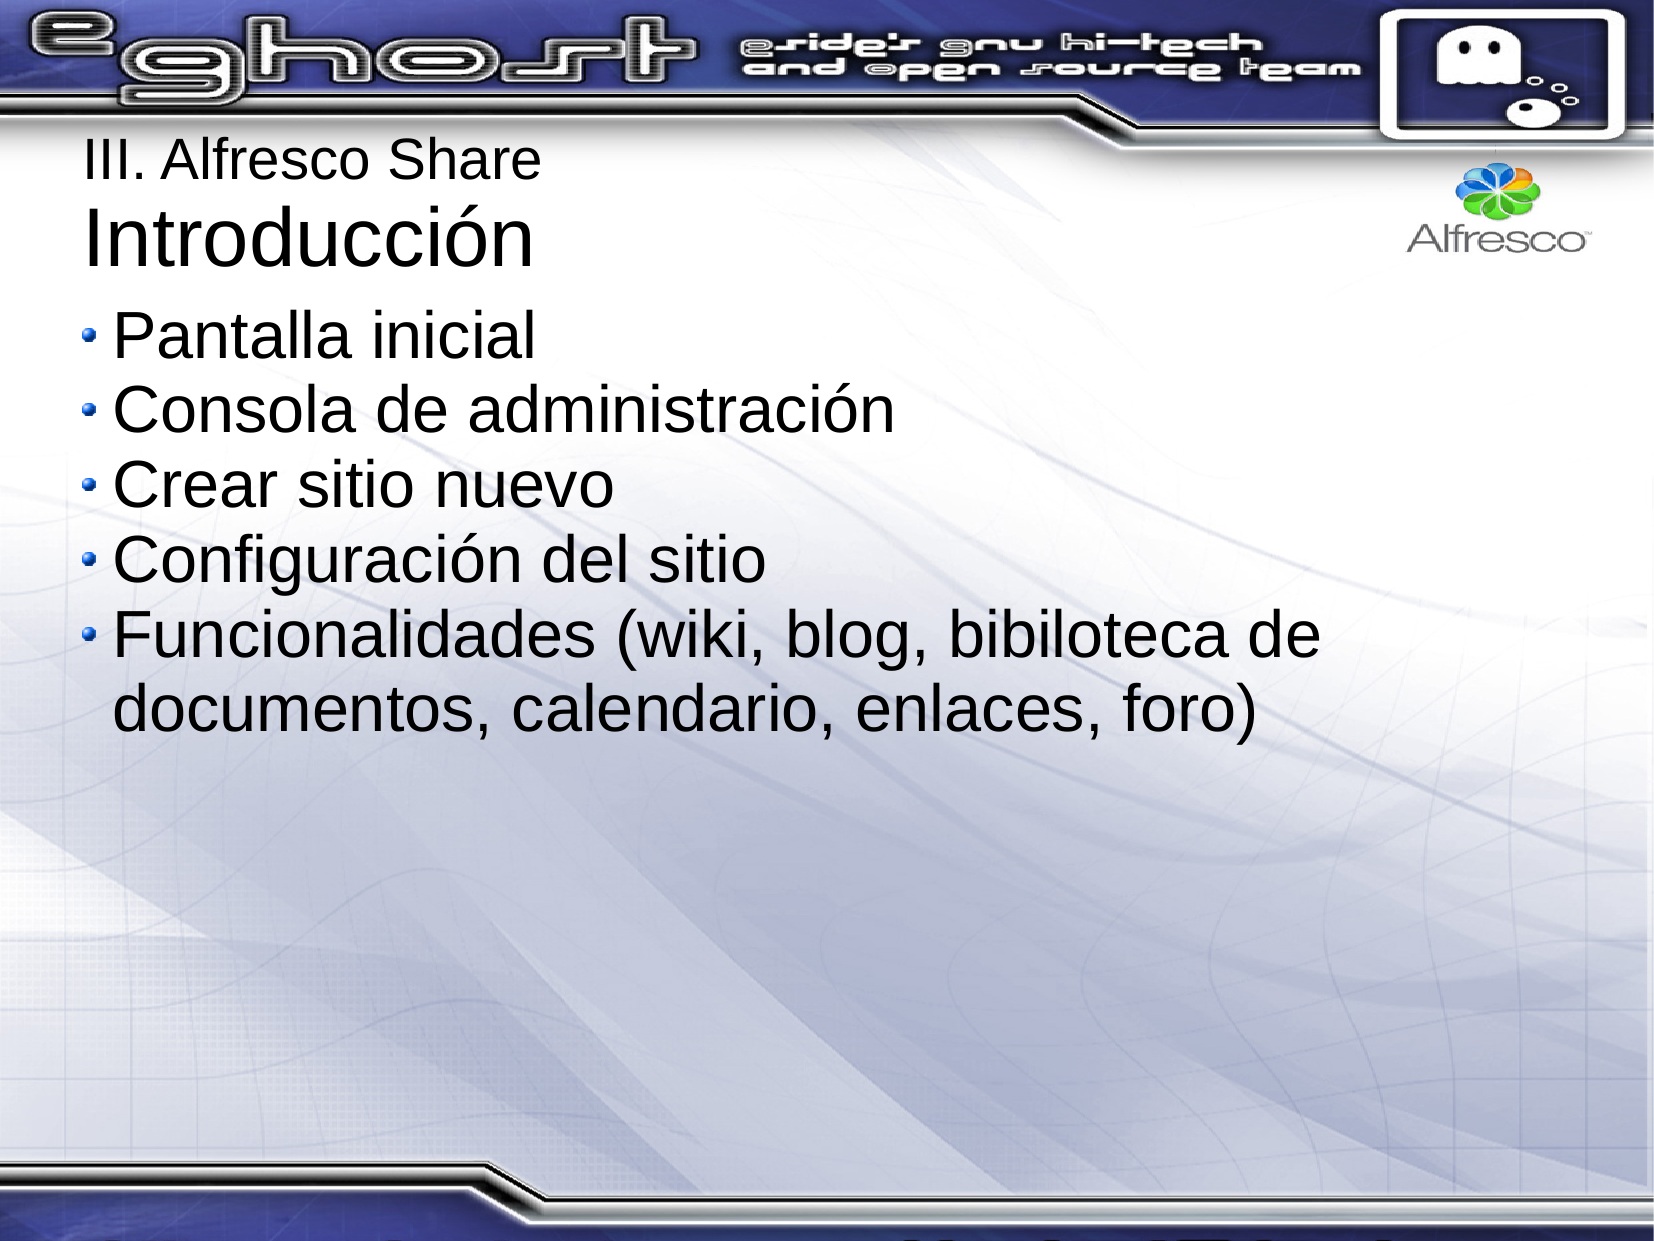

# III. Alfresco Share Introducción
Pantalla inicial
Consola de administración
Crear sitio nuevo
Configuración del sitio
Funcionalidades (wiki, blog, bibiloteca de documentos, calendario, enlaces, foro)